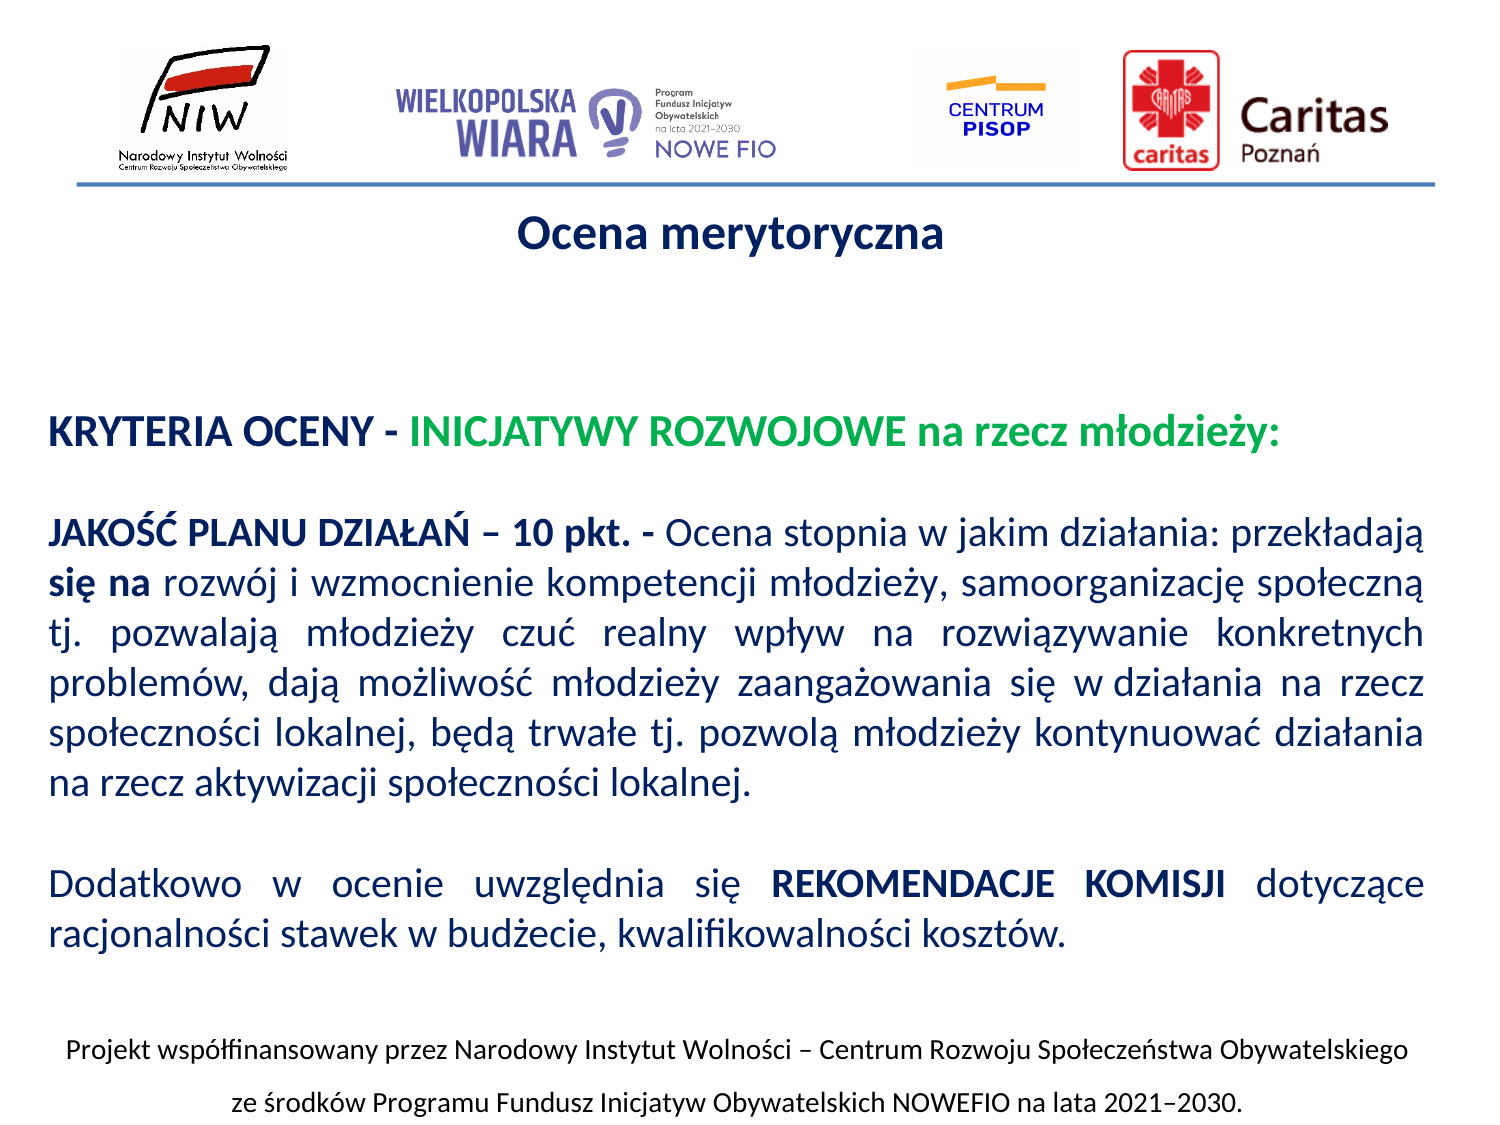

Ocena merytoryczna
# KRYTERIA OCENY - INICJATYWY ROZWOJOWE na rzecz młodzieży:
JAKOŚĆ PLANU DZIAŁAŃ – 10 pkt. - Ocena stopnia w jakim działania: przekładają się na rozwój i wzmocnienie kompetencji młodzieży, samoorganizację społeczną tj. pozwalają młodzieży czuć realny wpływ na rozwiązywanie konkretnych problemów, dają możliwość młodzieży zaangażowania się w działania na rzecz społeczności lokalnej, będą trwałe tj. pozwolą młodzieży kontynuować działania na rzecz aktywizacji społeczności lokalnej.
Dodatkowo w ocenie uwzględnia się REKOMENDACJE KOMISJI dotyczące racjonalności stawek w budżecie, kwalifikowalności kosztów.